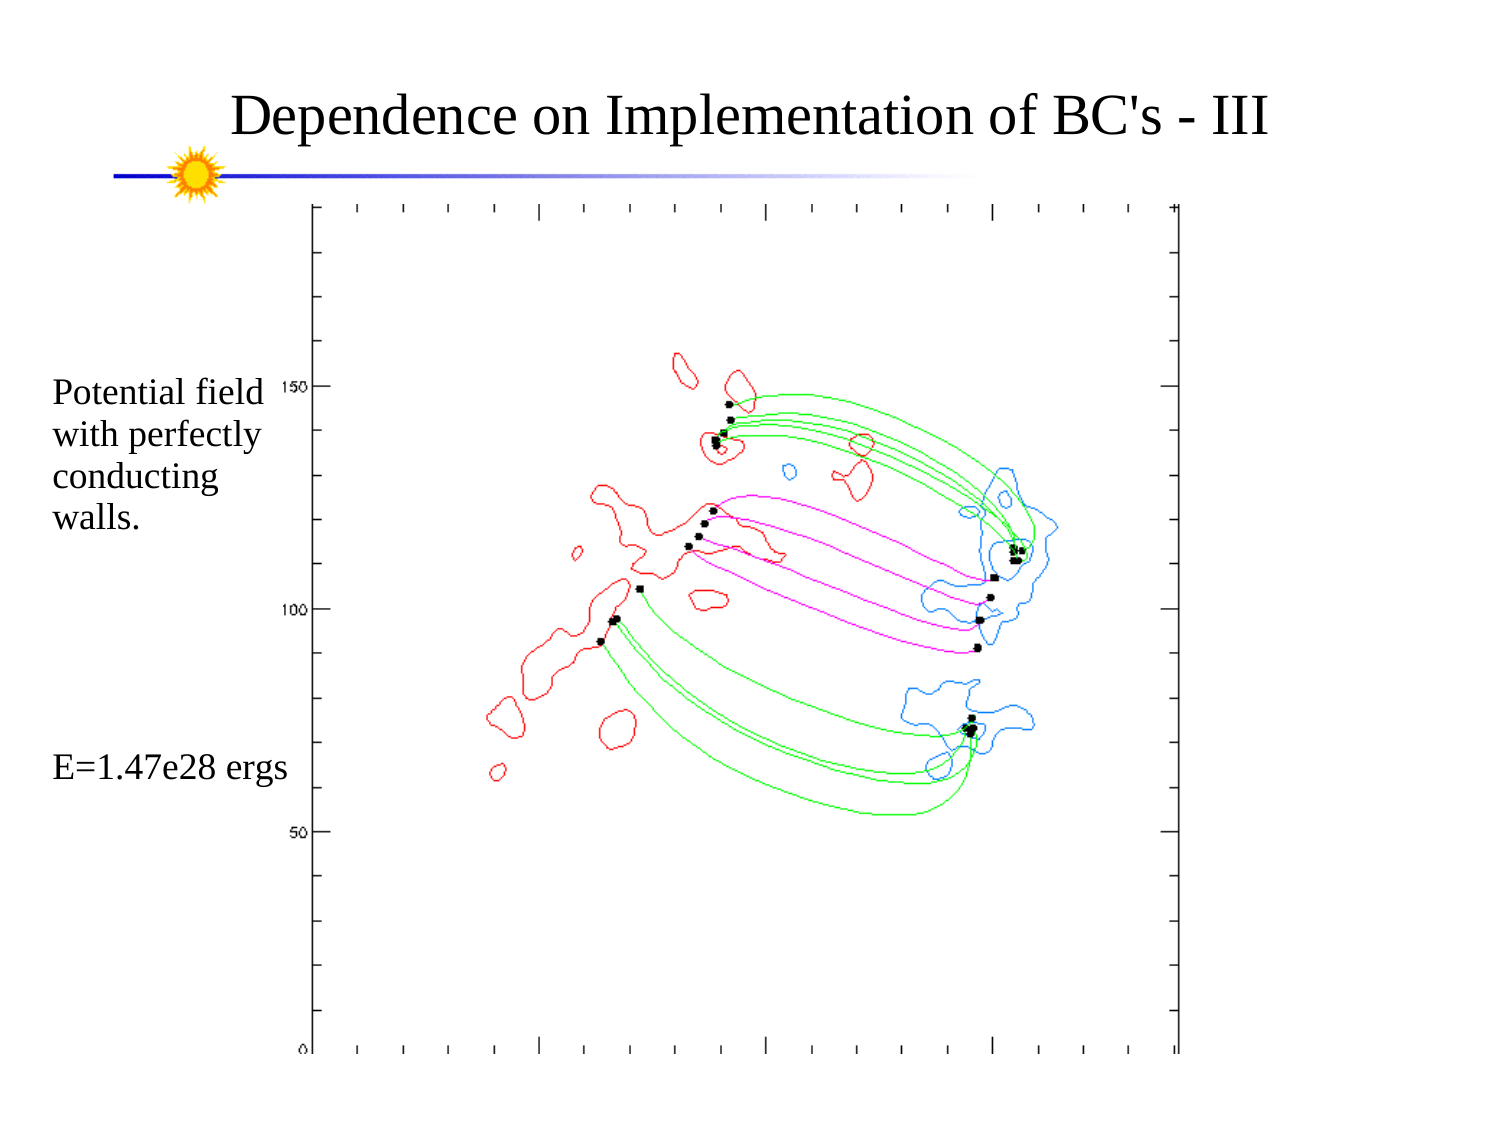

# Dependence on Implementation of BC's - III
Potential field
with perfectly
conducting
walls.
E=1.47e28 ergs